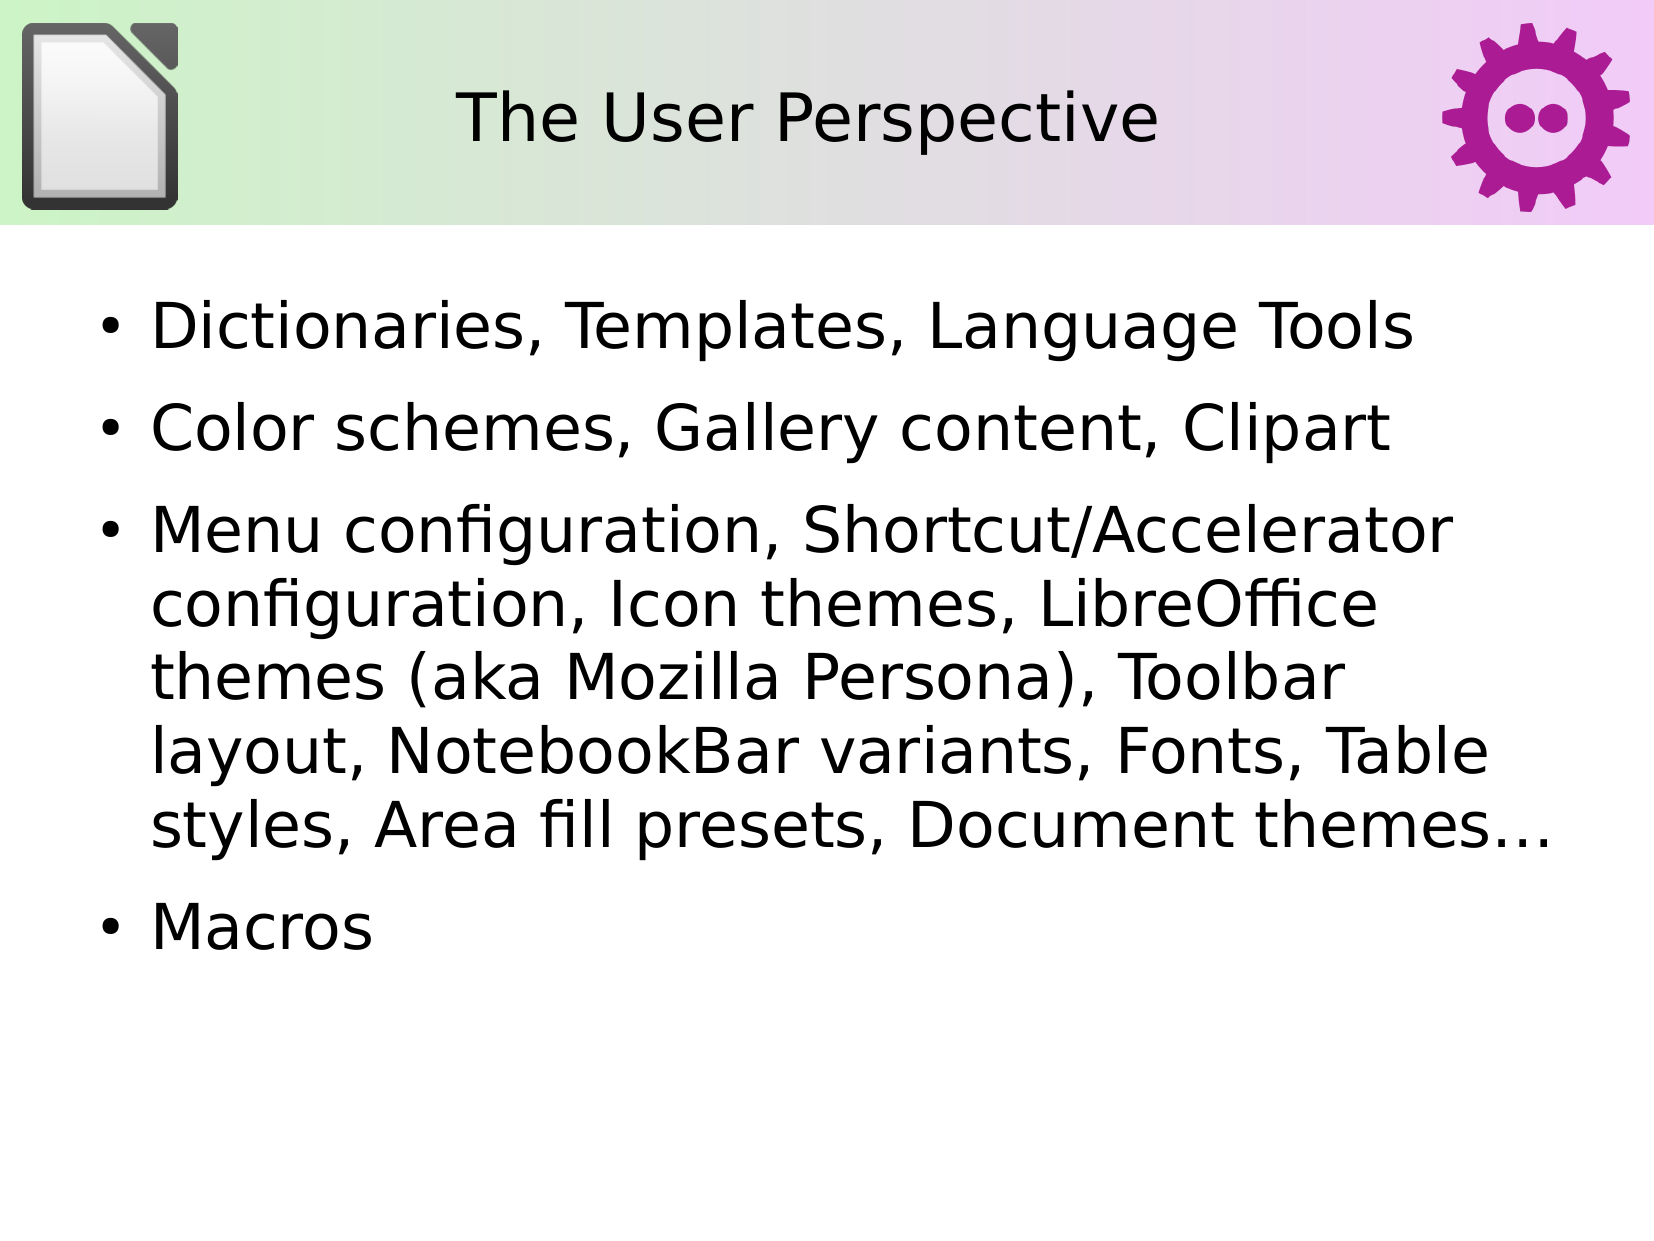

# The User Perspective
Dictionaries, Templates, Language Tools
Color schemes, Gallery content, Clipart
Menu configuration, Shortcut/Accelerator configuration, Icon themes, LibreOffice themes (aka Mozilla Persona), Toolbar layout, NotebookBar variants, Fonts, Table styles, Area fill presets, Document themes…
Macros